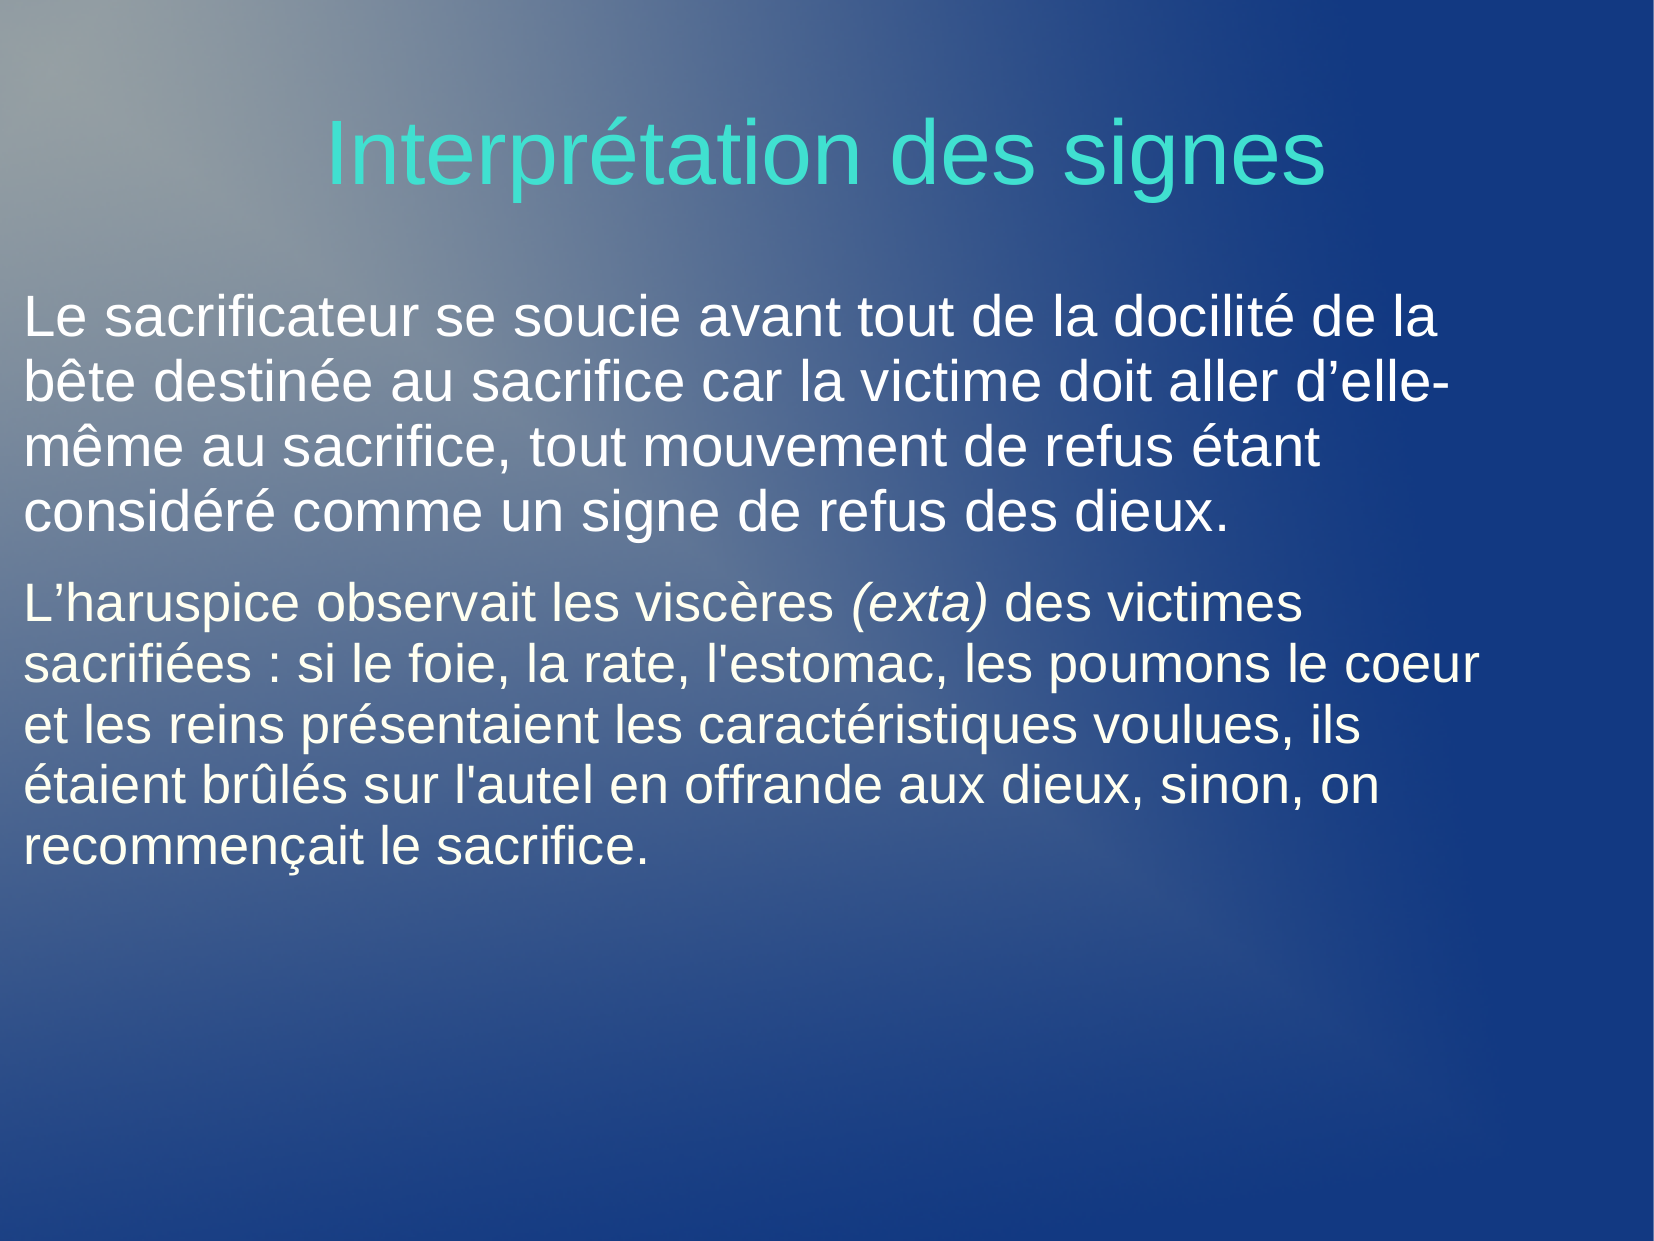

# Interprétation des signes
Le sacrificateur se soucie avant tout de la docilité de la bête destinée au sacrifice car la victime doit aller d’elle-même au sacrifice, tout mouvement de refus étant considéré comme un signe de refus des dieux.
L’haruspice observait les viscères (exta) des victimes sacrifiées : si le foie, la rate, l'estomac, les poumons le coeur et les reins présentaient les caractéristiques voulues, ils étaient brûlés sur l'autel en offrande aux dieux, sinon, on recommençait le sacrifice.